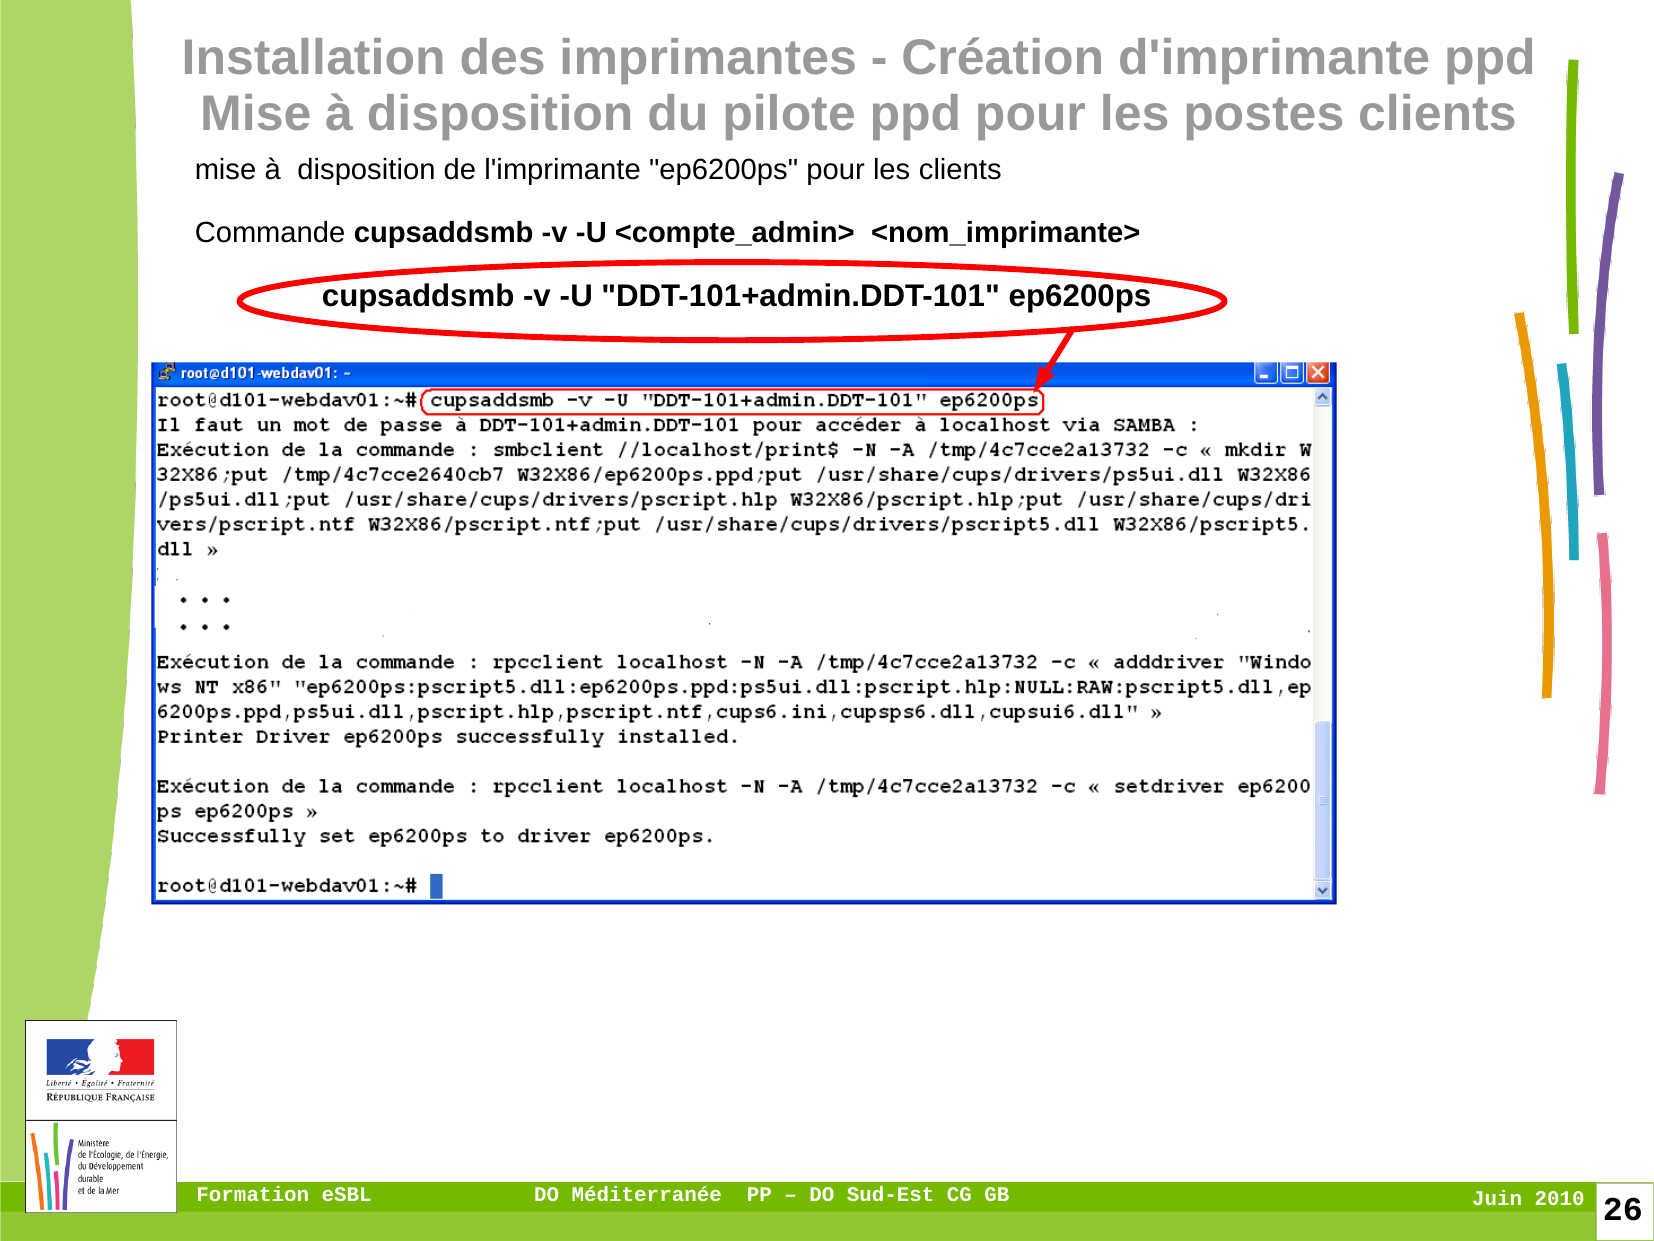

# Installation des imprimantes - Création d'imprimante ppd Mise à disposition du pilote ppd pour les postes clients
mise à disposition de l'imprimante "ep6200ps" pour les clients
Commande cupsaddsmb -v -U <compte_admin> <nom_imprimante>
 	cupsaddsmb -v -U "DDT-101+admin.DDT-101" ep6200ps
26